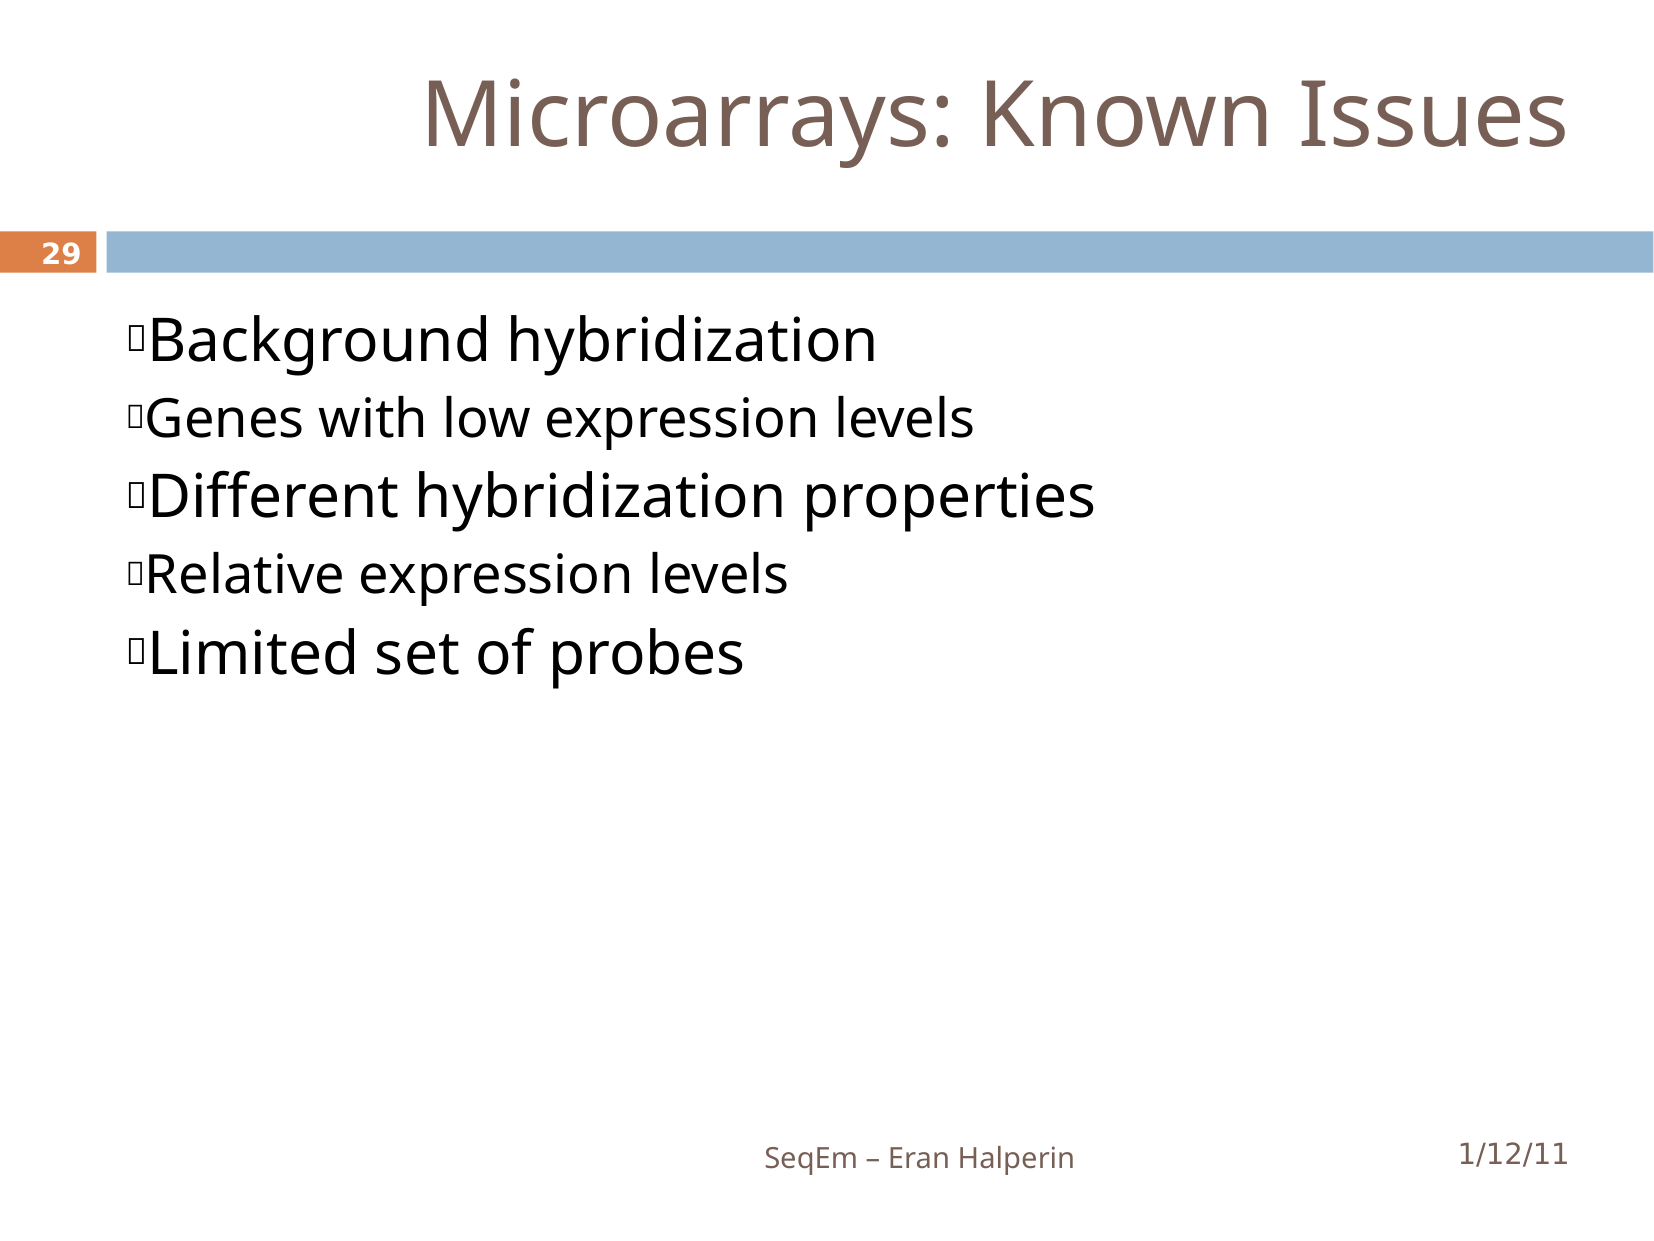

Microarrays: Known Issues
Background hybridization
Genes with low expression levels
Different hybridization properties
Relative expression levels
Limited set of probes
SeqEm – Eran Halperin
1/12/11